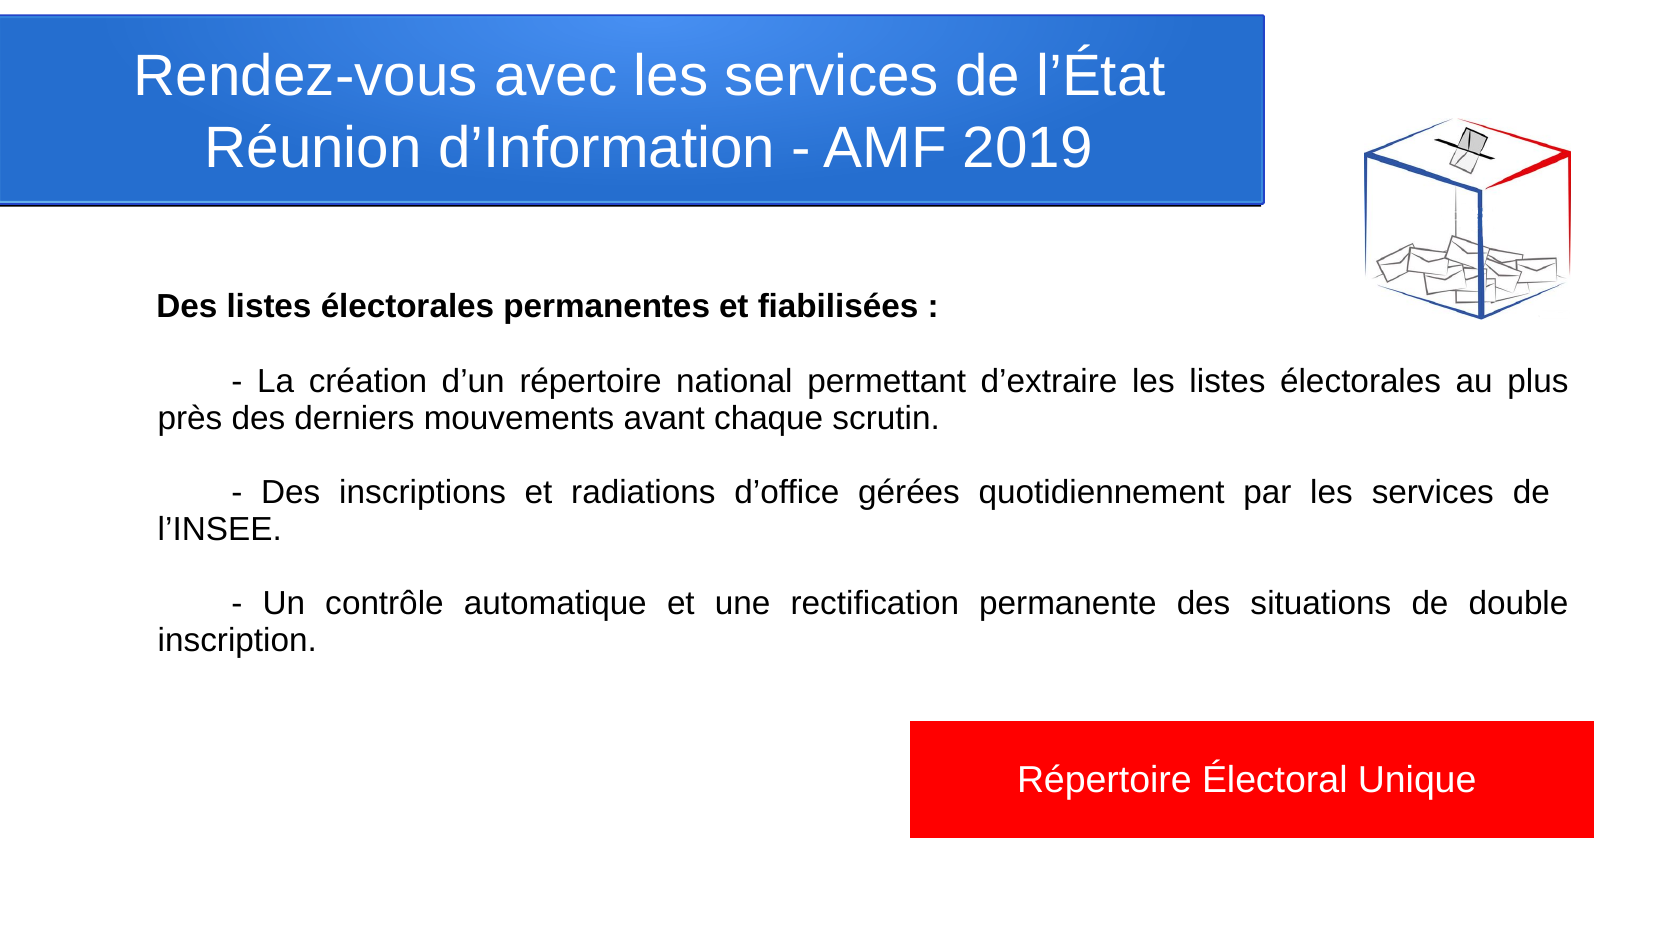

# Rendez-vous avec les services de l’État Réunion d’Information - AMF 2019
	Des listes électorales permanentes et fiabilisées :
	- La création d’un répertoire national permettant d’extraire les listes électorales au plus près des derniers mouvements avant chaque scrutin.
	- Des inscriptions et radiations d’office gérées quotidiennement par les services de l’INSEE.
	- Un contrôle automatique et une rectification permanente des situations de double inscription.
Répertoire Électoral Unique